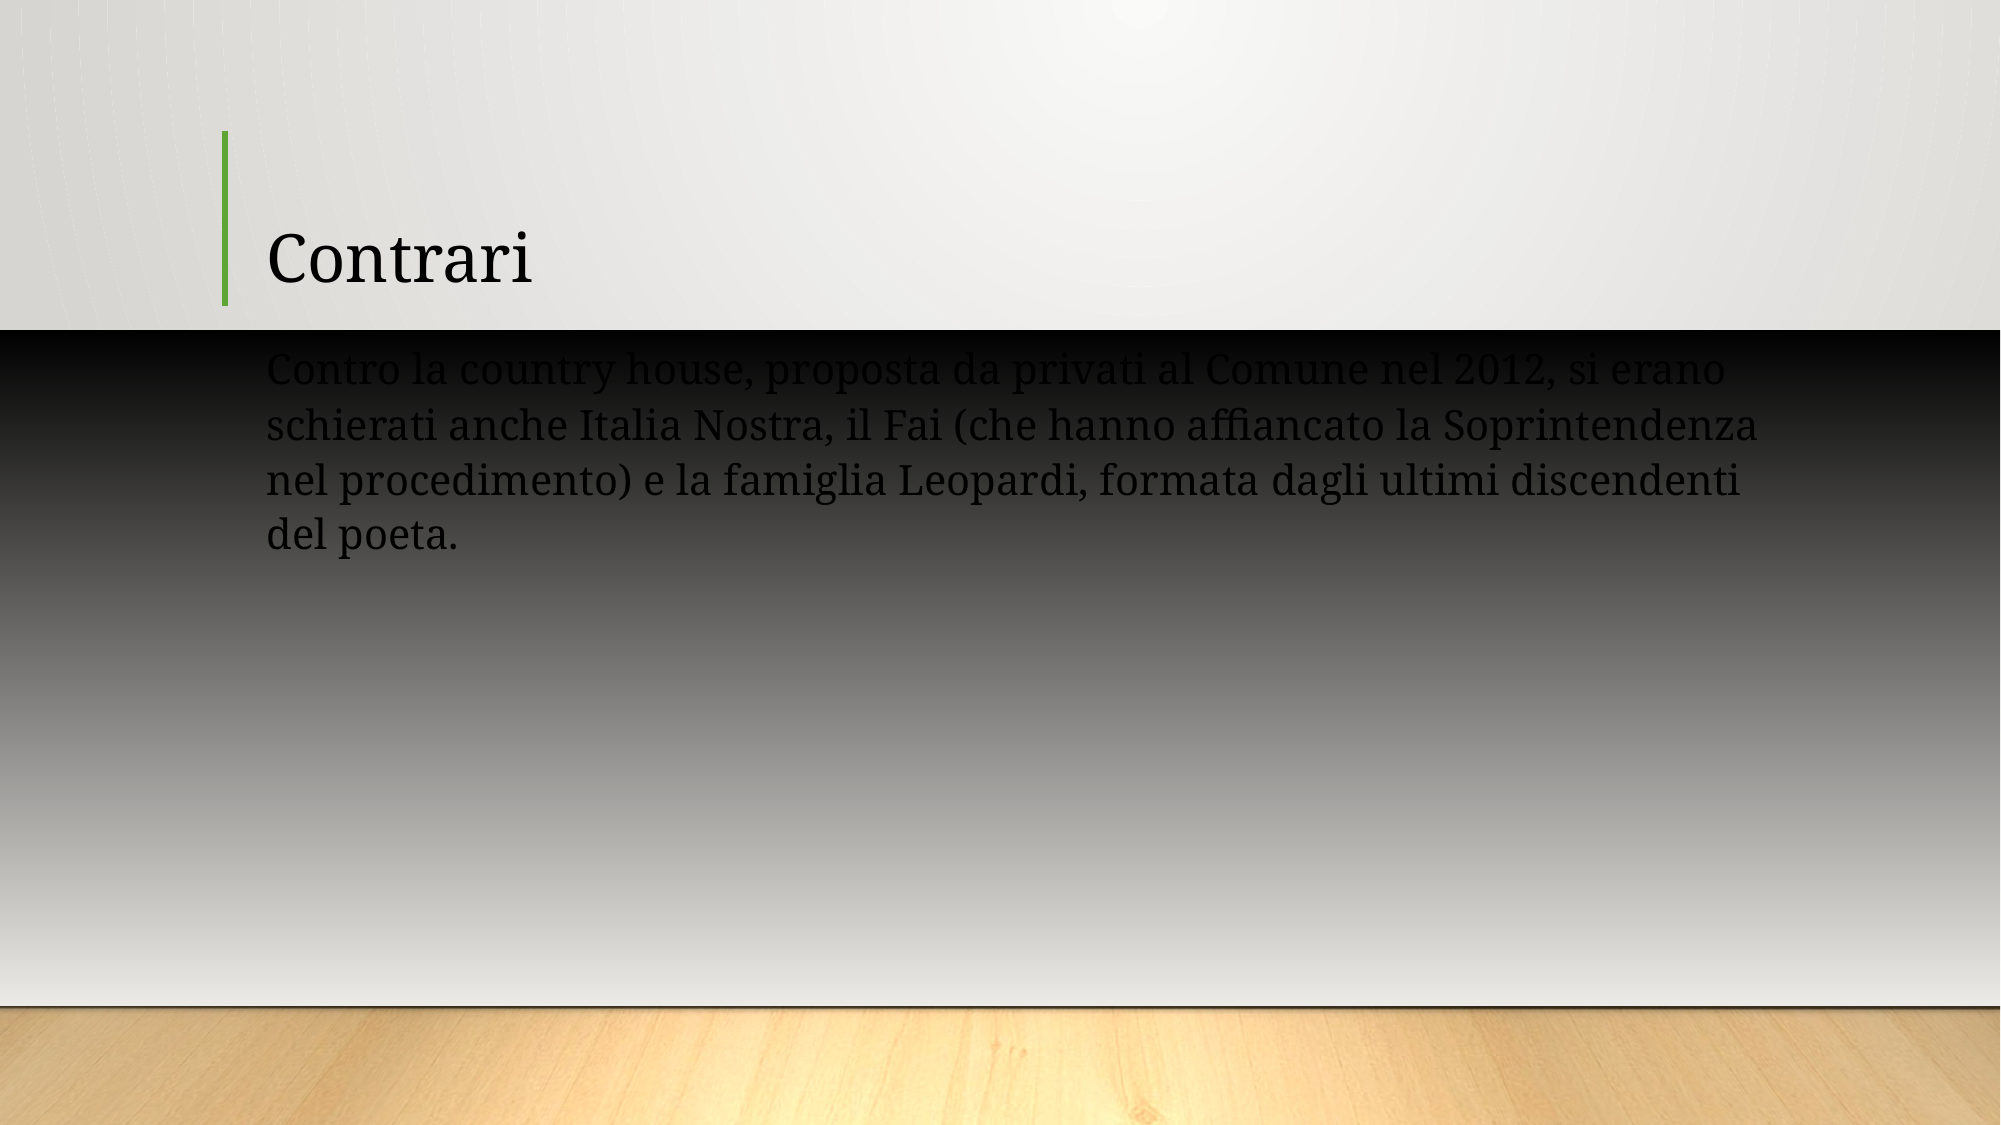

# Contrari
Contro la country house, proposta da privati al Comune nel 2012, si erano schierati anche Italia Nostra, il Fai (che hanno affiancato la Soprintendenza nel procedimento) e la famiglia Leopardi, formata dagli ultimi discendenti del poeta.